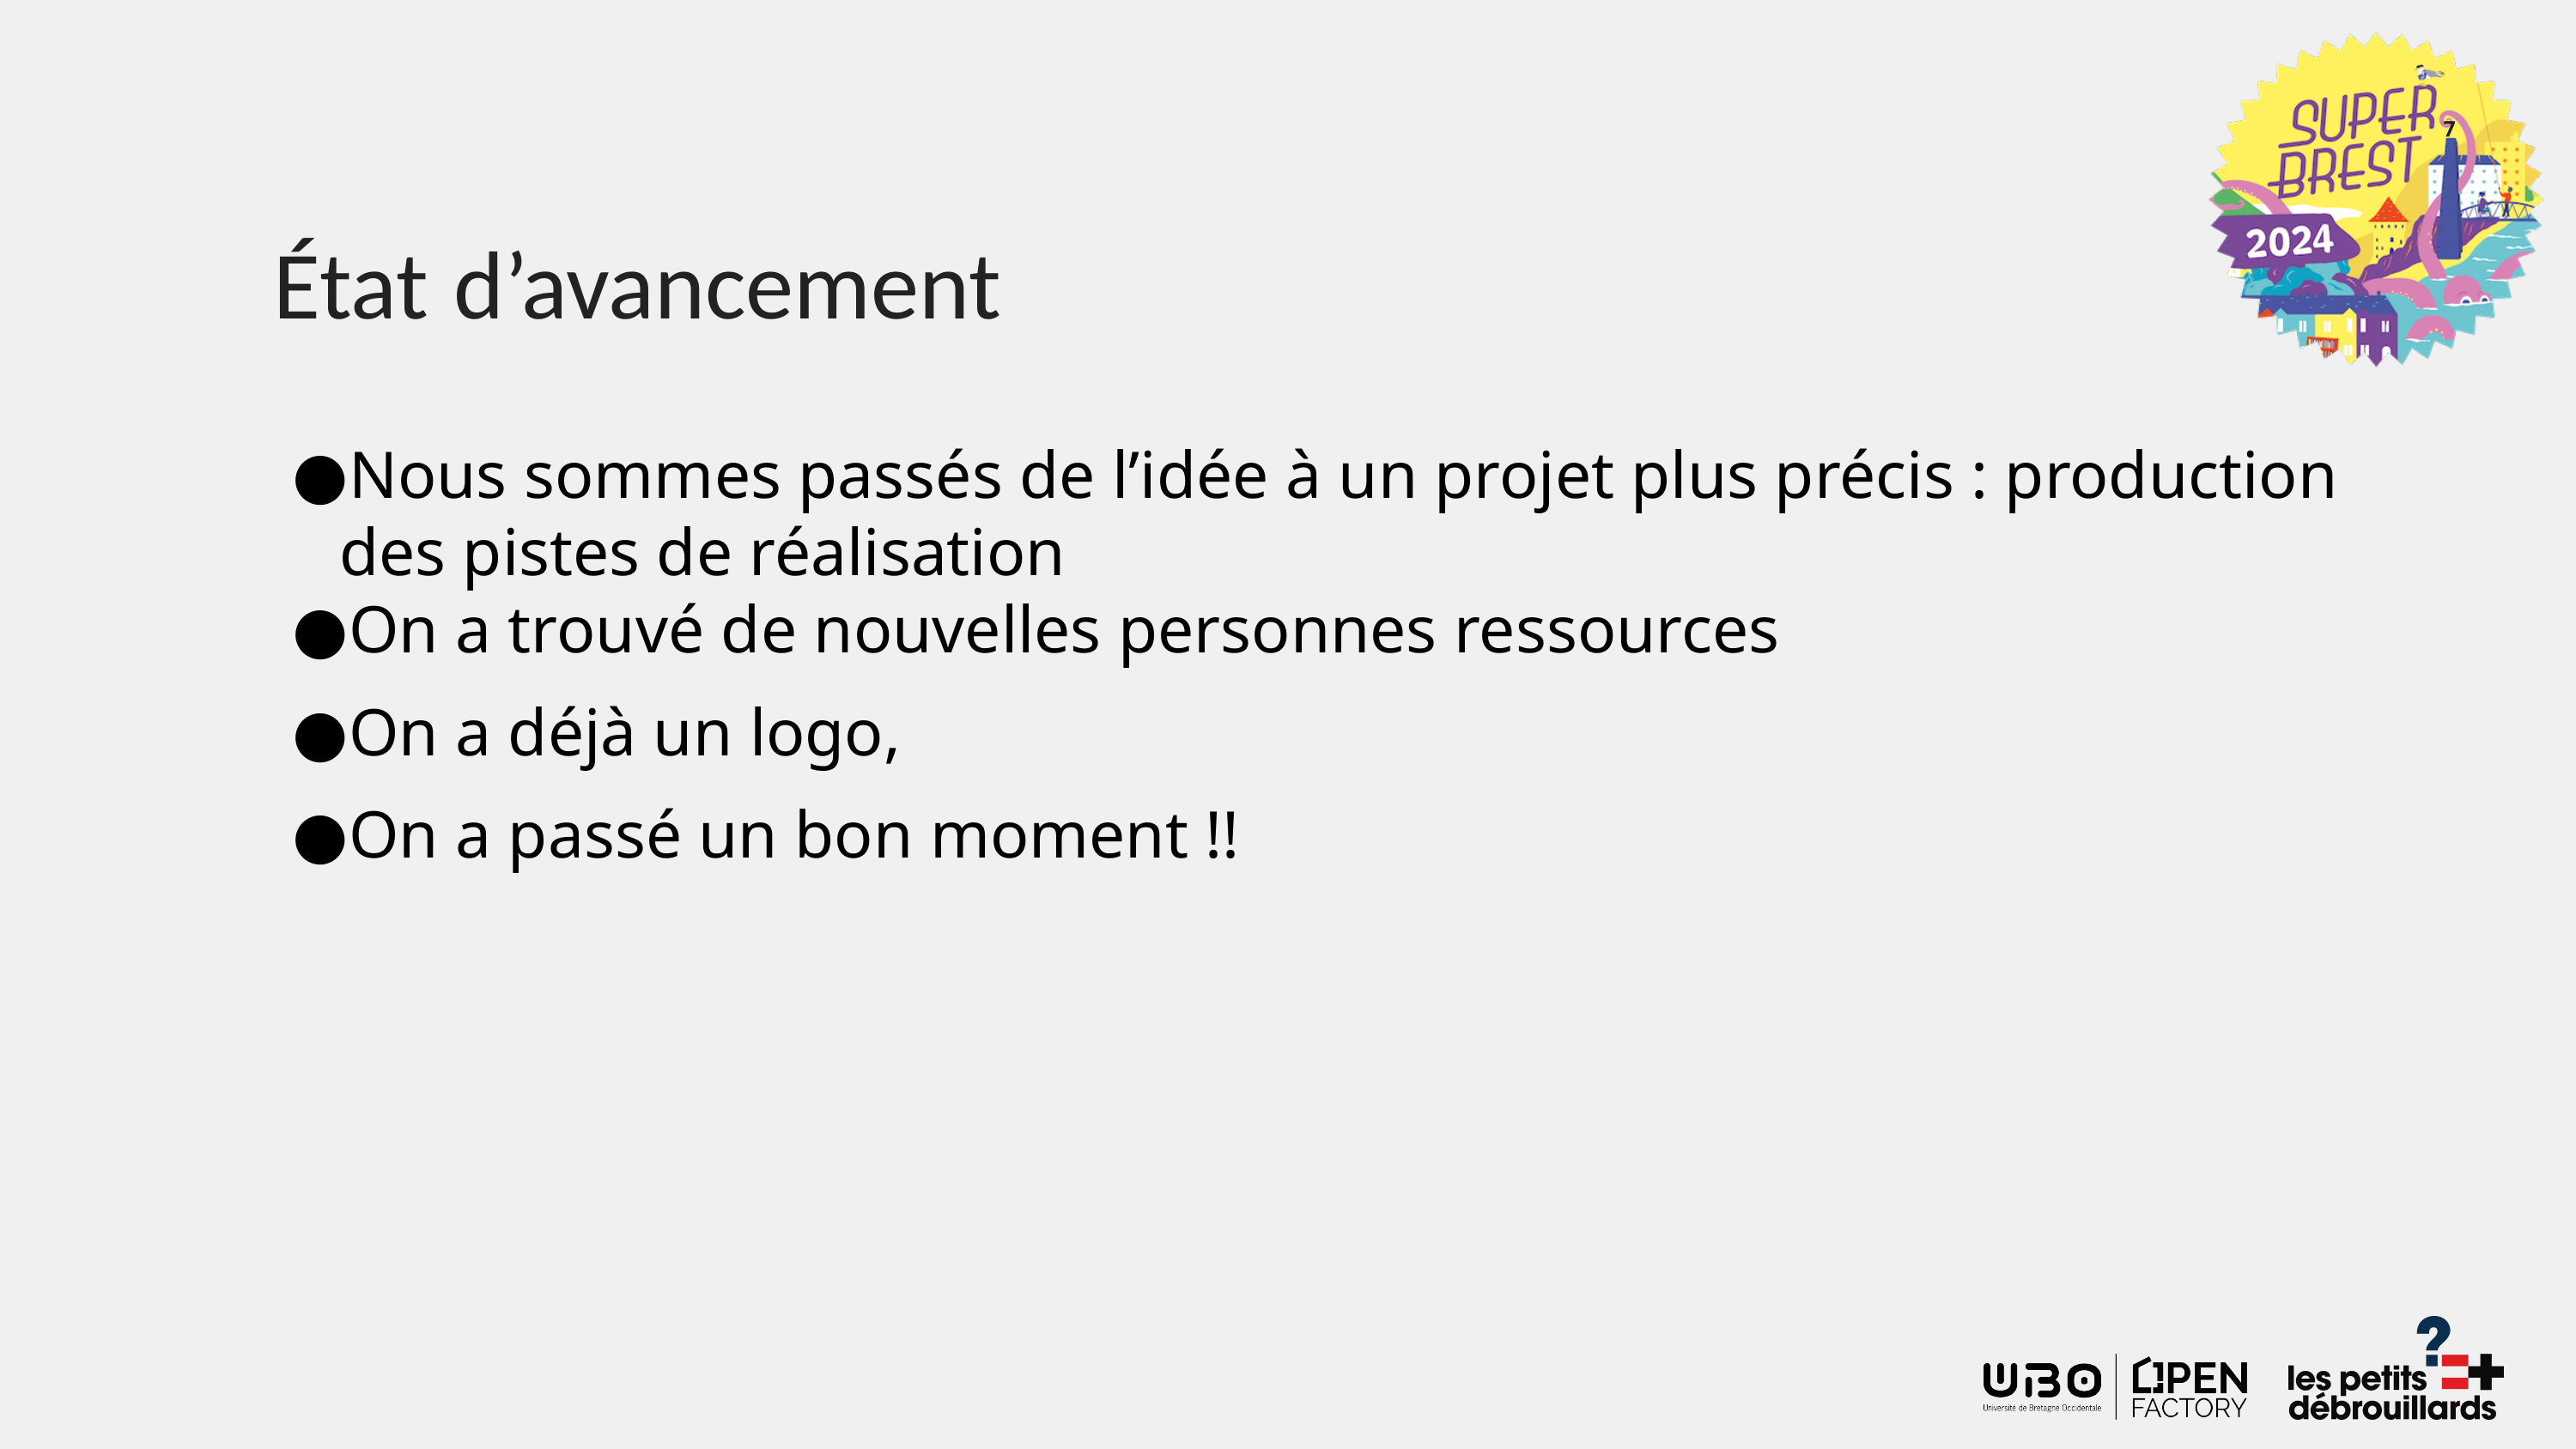

# État d’avancement
Nous sommes passés de l’idée à un projet plus précis : production des pistes de réalisation
On a trouvé de nouvelles personnes ressources
On a déjà un logo,
On a passé un bon moment !!